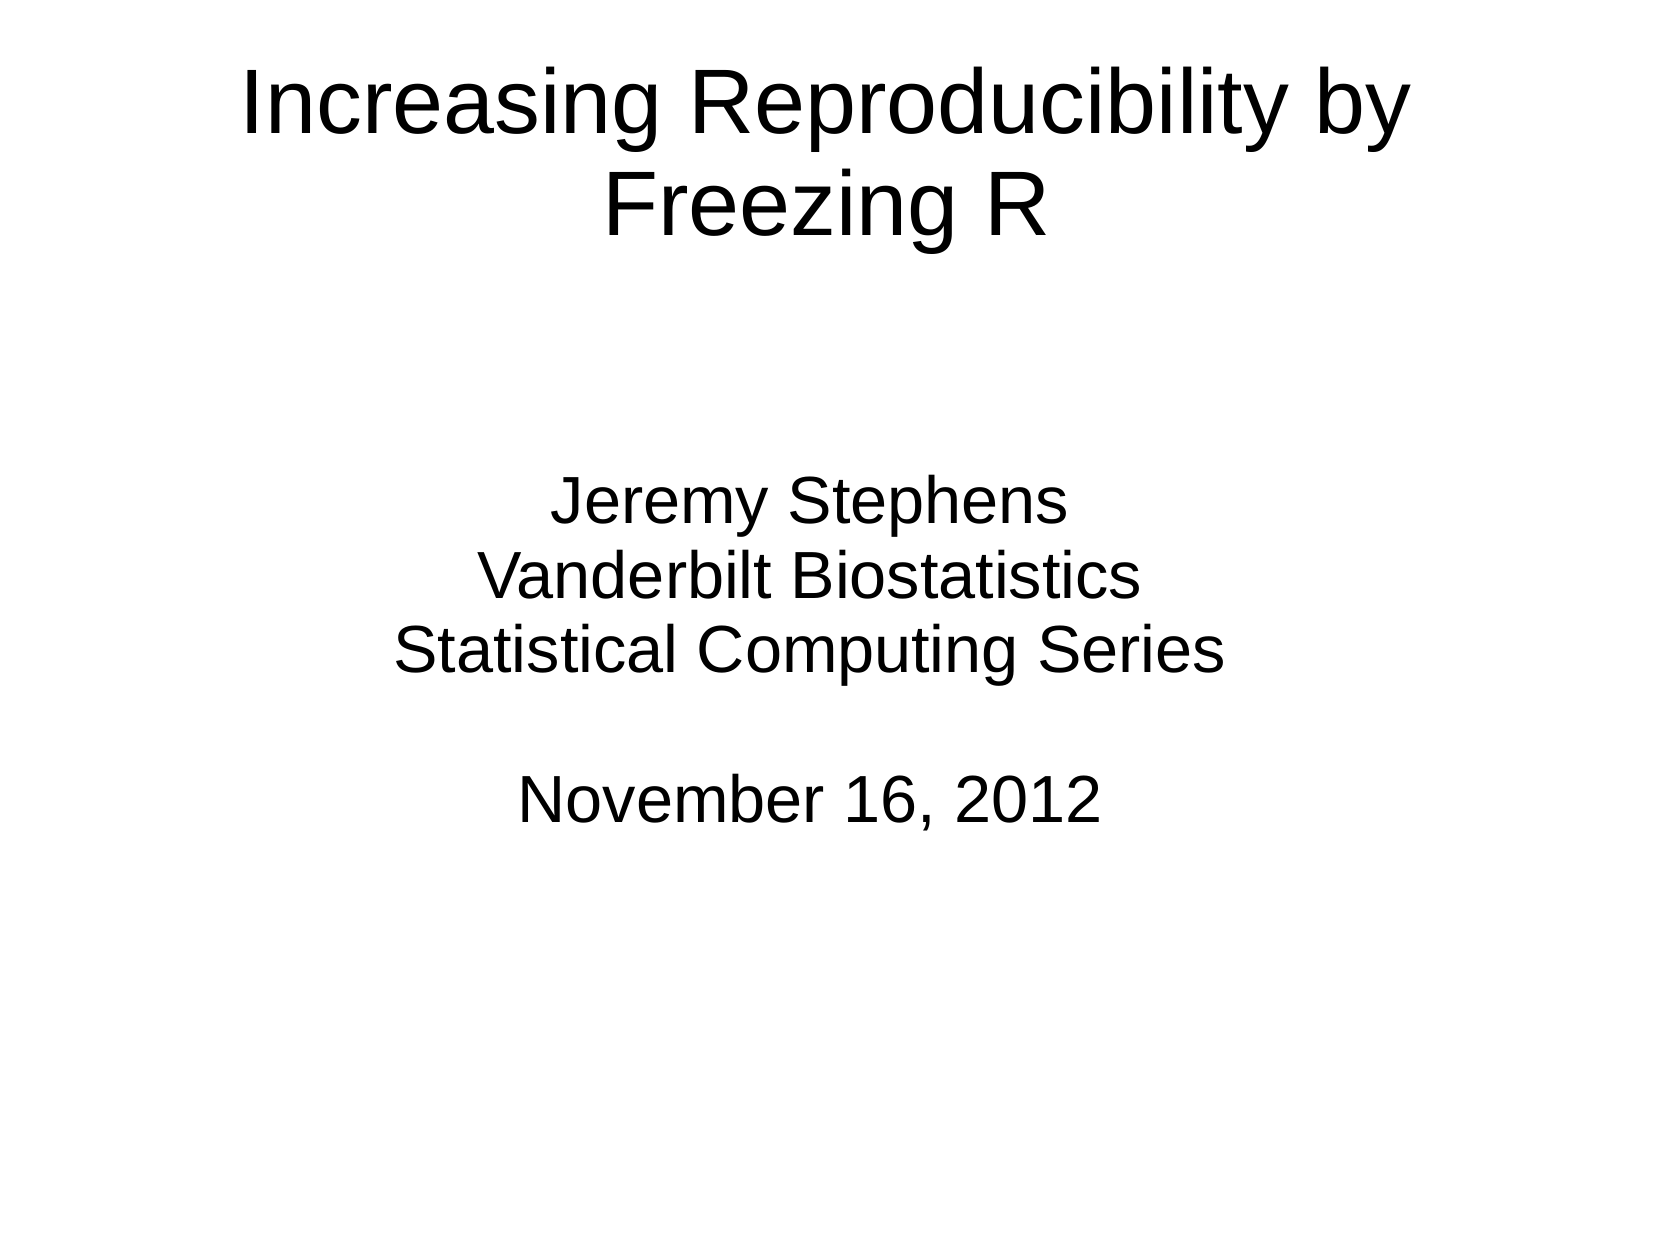

# Increasing Reproducibility by Freezing R
Jeremy Stephens
Vanderbilt Biostatistics
Statistical Computing Series
November 16, 2012